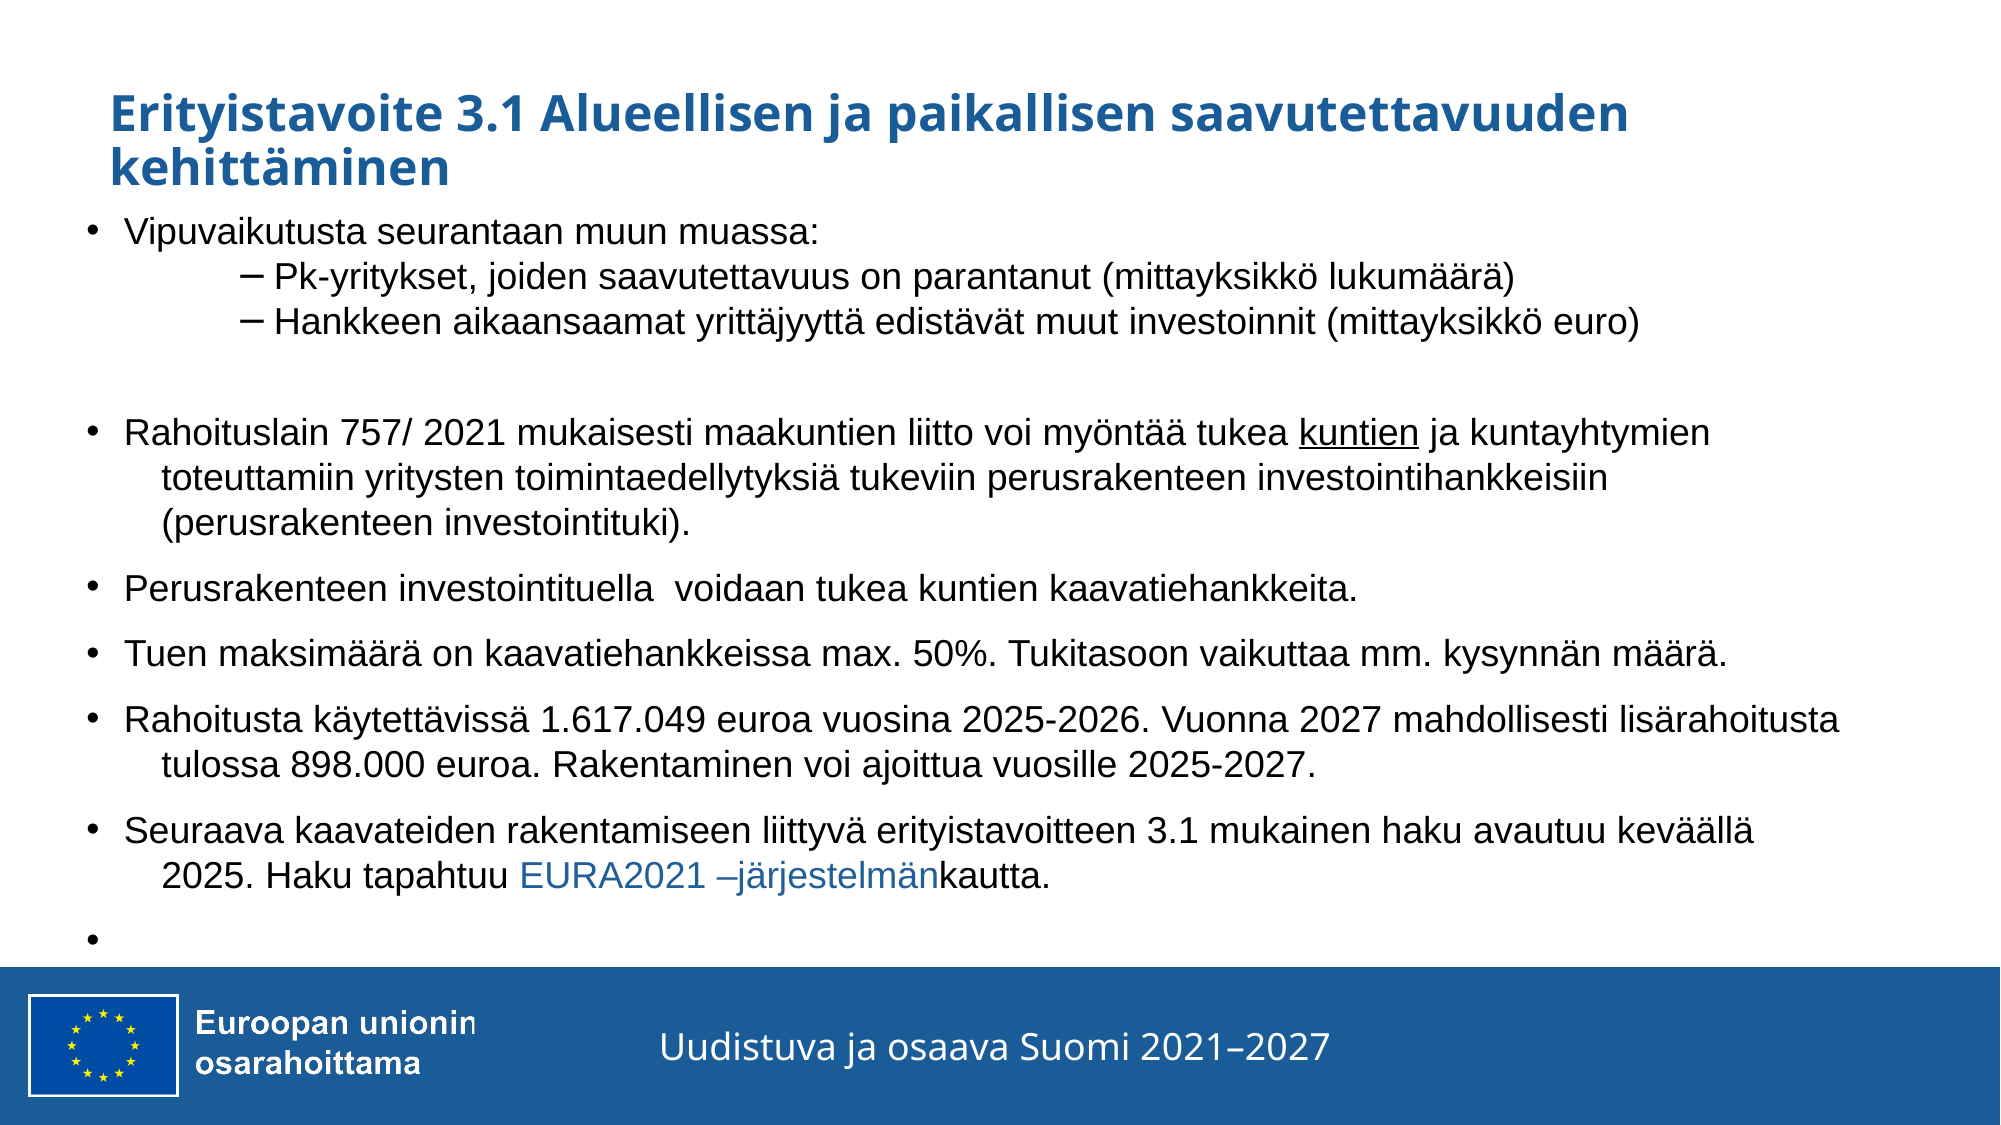

# Erityistavoite 3.1 Alueellisen ja paikallisen saavutettavuuden kehittäminen
Vipuvaikutusta seurantaan muun muassa:
Pk-yritykset, joiden saavutettavuus on parantanut (mittayksikkö lukumäärä)
Hankkeen aikaansaamat yrittäjyyttä edistävät muut investoinnit (mittayksikkö euro)
Rahoituslain 757/ 2021 mukaisesti maakuntien liitto voi myöntää tukea kuntien ja kuntayhtymien toteuttamiin yritysten toimintaedellytyksiä tukeviin perusrakenteen investointihankkeisiin (perusrakenteen investointituki).
Perusrakenteen investointituella voidaan tukea kuntien kaavatiehankkeita.
Tuen maksimäärä on kaavatiehankkeissa max. 50%. Tukitasoon vaikuttaa mm. kysynnän määrä.
Rahoitusta käytettävissä 1.617.049 euroa vuosina 2025-2026. Vuonna 2027 mahdollisesti lisärahoitusta tulossa 898.000 euroa. Rakentaminen voi ajoittua vuosille 2025-2027.
Seuraava kaavateiden rakentamiseen liittyvä erityistavoitteen 3.1 mukainen haku avautuu keväällä 2025. Haku tapahtuu EURA2021 –järjestelmänkautta.